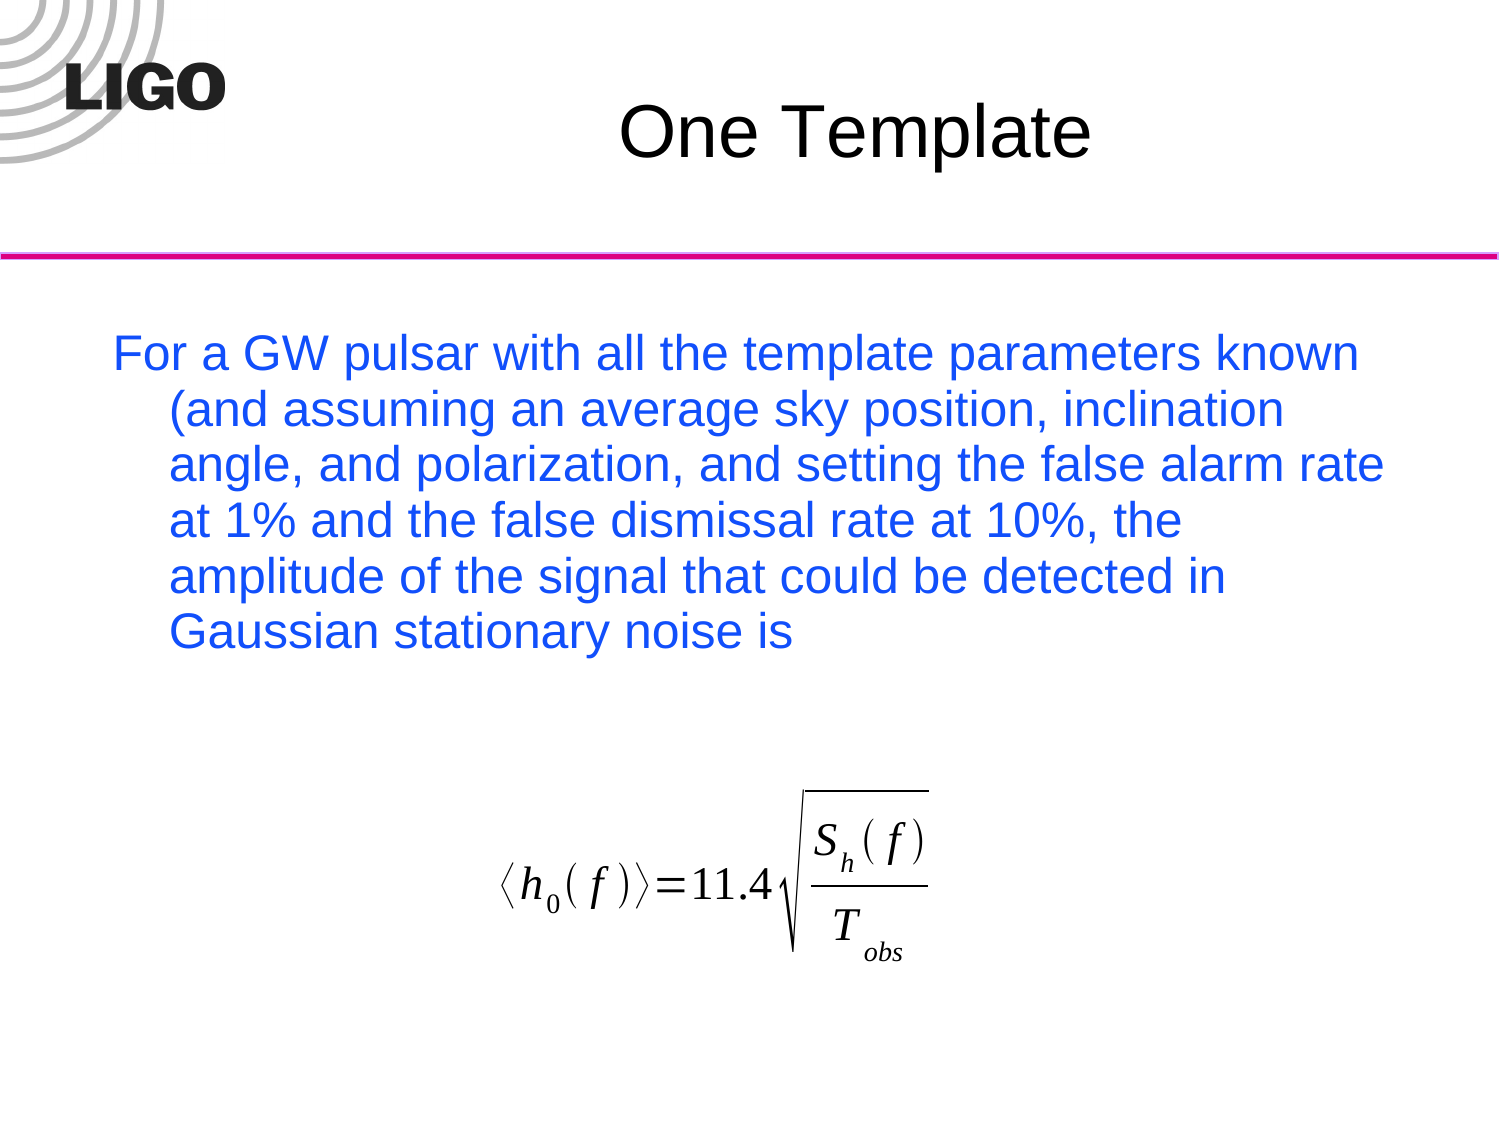

# One Template
For a GW pulsar with all the template parameters known (and assuming an average sky position, inclination angle, and polarization, and setting the false alarm rate at 1% and the false dismissal rate at 10%, the amplitude of the signal that could be detected in Gaussian stationary noise is